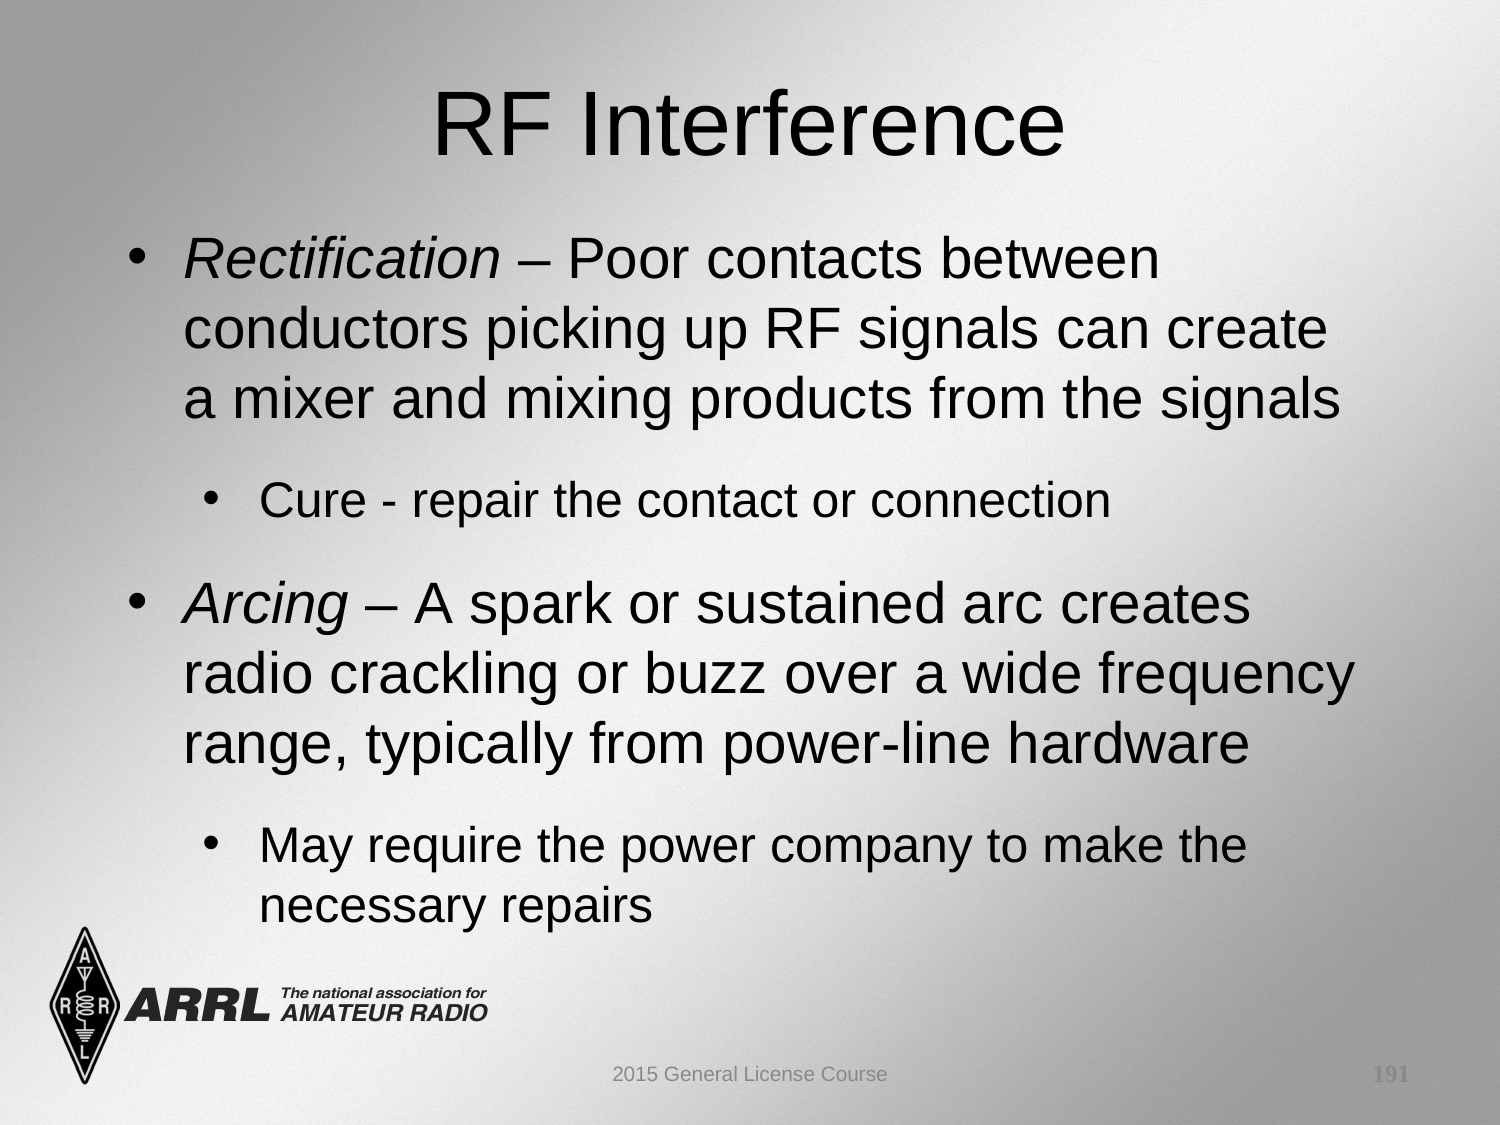

RF Interference
Rectification – Poor contacts between conductors picking up RF signals can create a mixer and mixing products from the signals
Cure - repair the contact or connection
Arcing – A spark or sustained arc creates radio crackling or buzz over a wide frequency range, typically from power-line hardware
May require the power company to make the necessary repairs
2015 General License Course